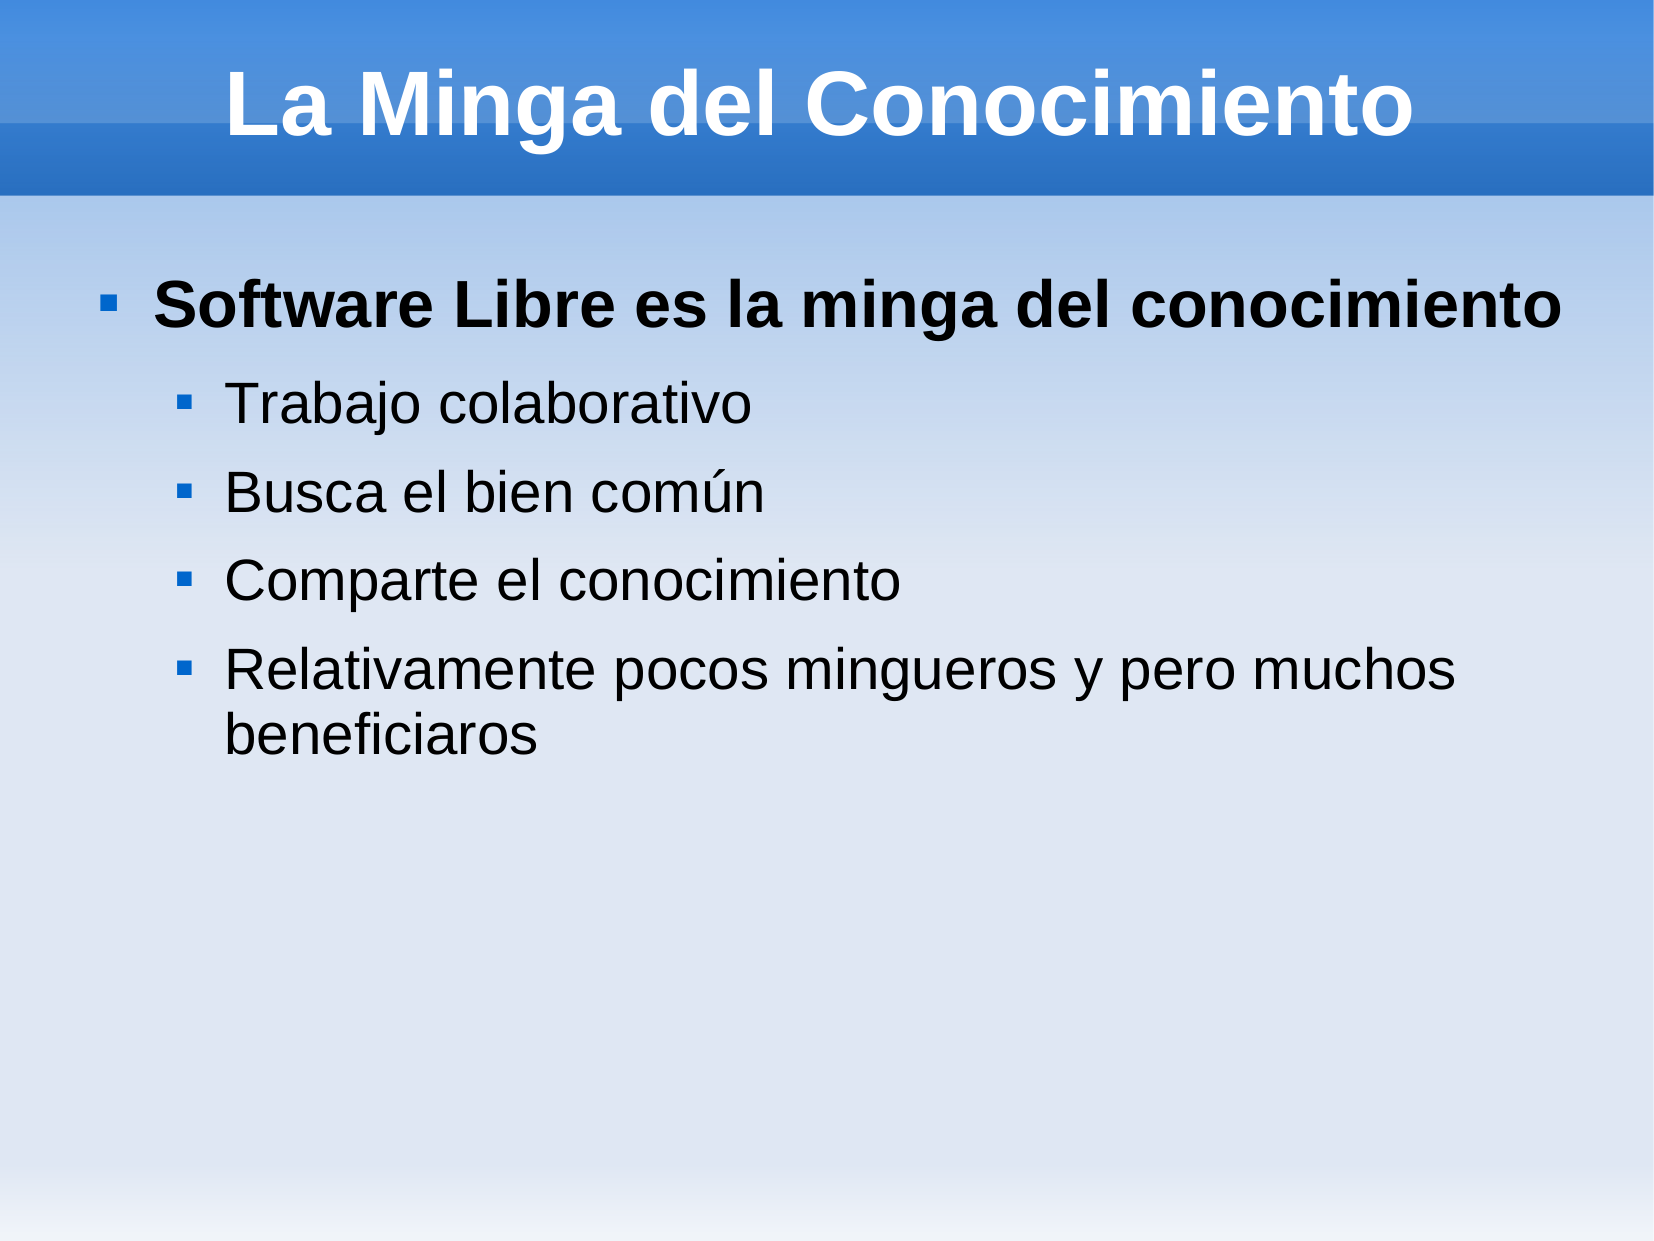

# La Minga del Conocimiento
Software Libre es la minga del conocimiento
Trabajo colaborativo
Busca el bien común
Comparte el conocimiento
Relativamente pocos mingueros y pero muchos beneficiaros